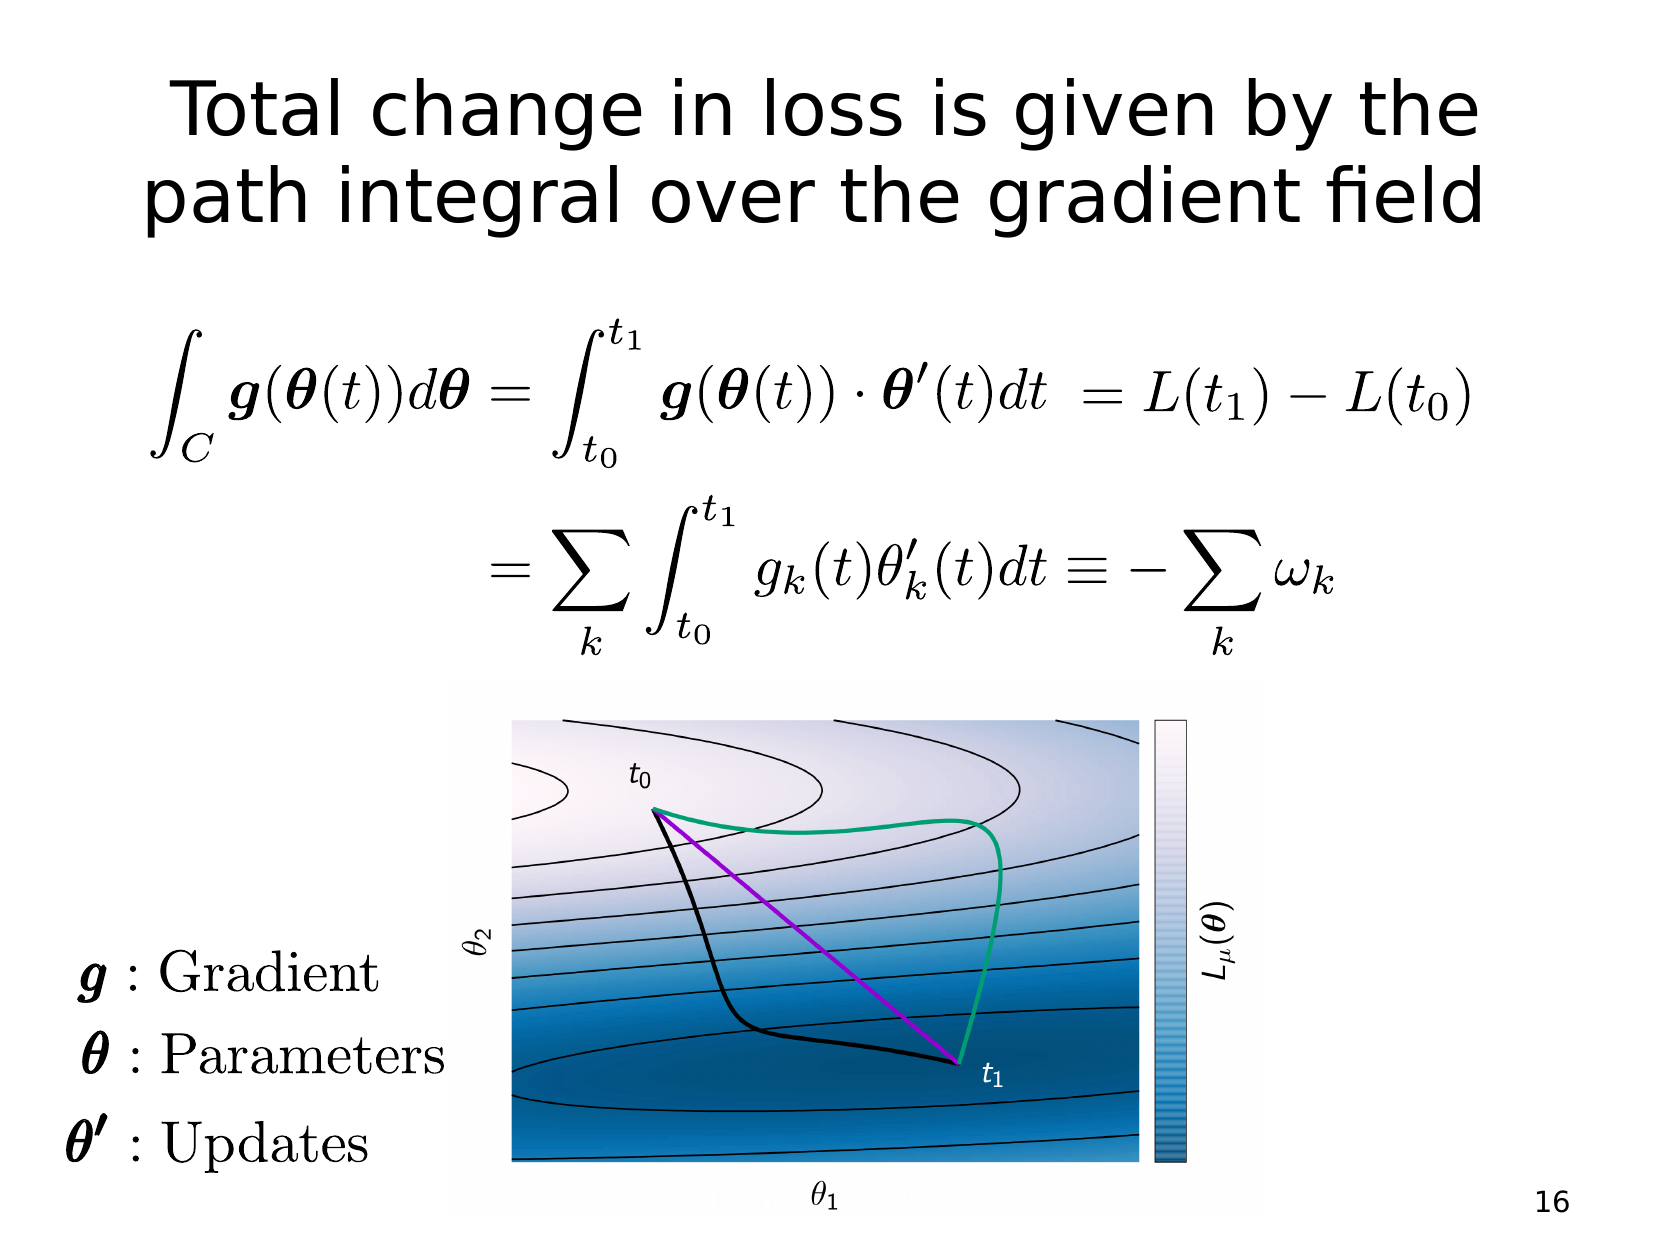

# Total change in loss is given by the path integral over the gradient field
ICML 2017 - fzenke.net
16